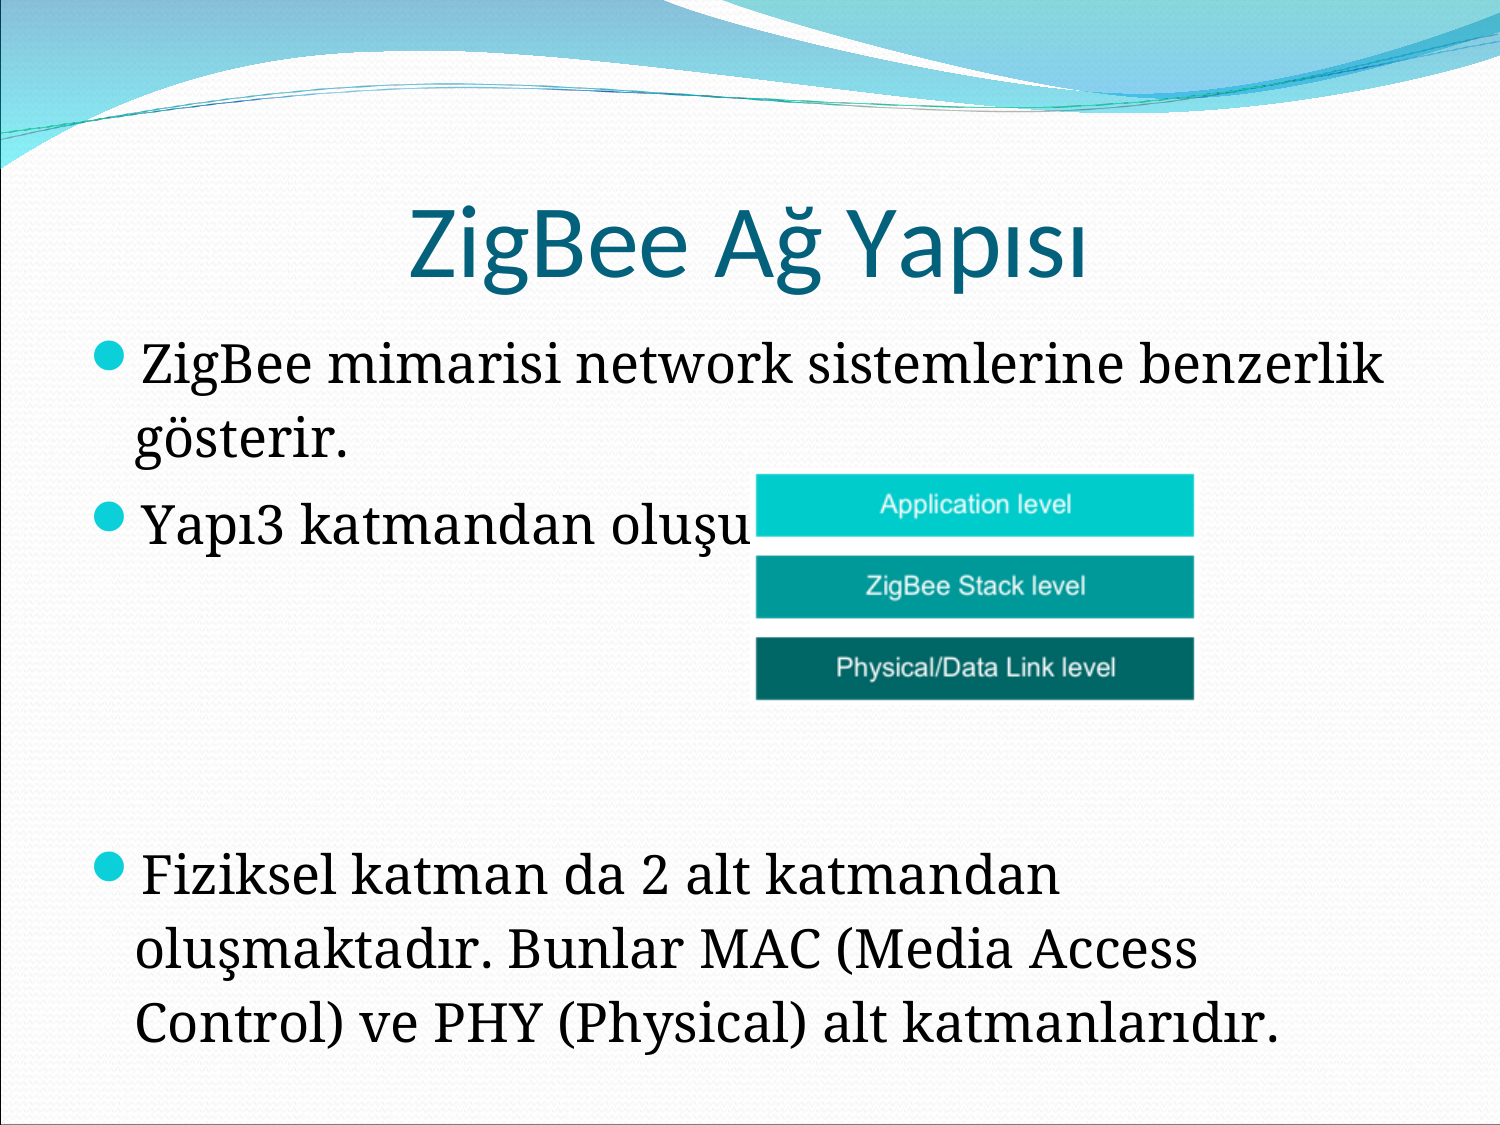

# ZigBee Ağ Yapısı
ZigBee mimarisi network sistemlerine benzerlik gösterir.
Yapı3 katmandan oluşur.
Fiziksel katman da 2 alt katmandan oluşmaktadır. Bunlar MAC (Media Access Control) ve PHY (Physical) alt katmanlarıdır.